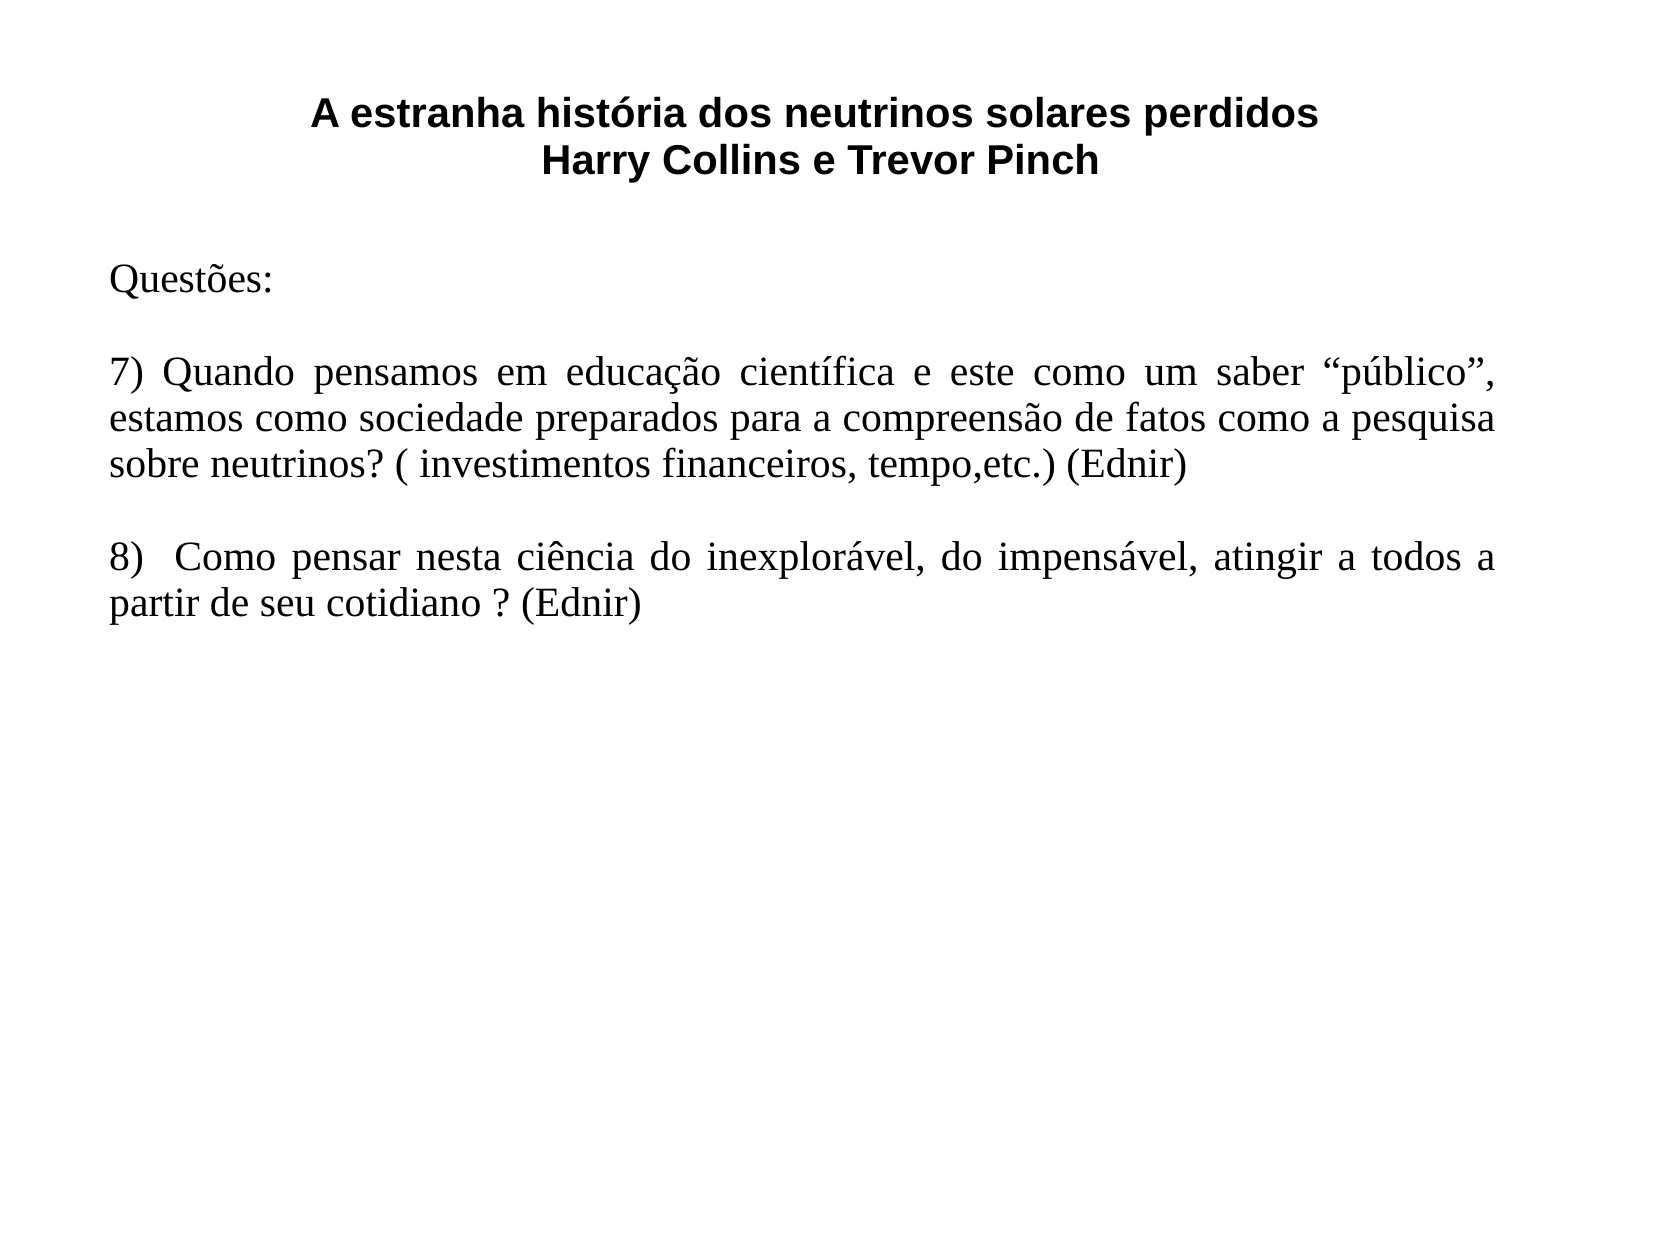

A estranha história dos neutrinos solares perdidos
 Harry Collins e Trevor Pinch
Questões:
7) Quando pensamos em educação científica e este como um saber “público”, estamos como sociedade preparados para a compreensão de fatos como a pesquisa sobre neutrinos? ( investimentos financeiros, tempo,etc.) (Ednir)
8) Como pensar nesta ciência do inexplorável, do impensável, atingir a todos a partir de seu cotidiano ? (Ednir)